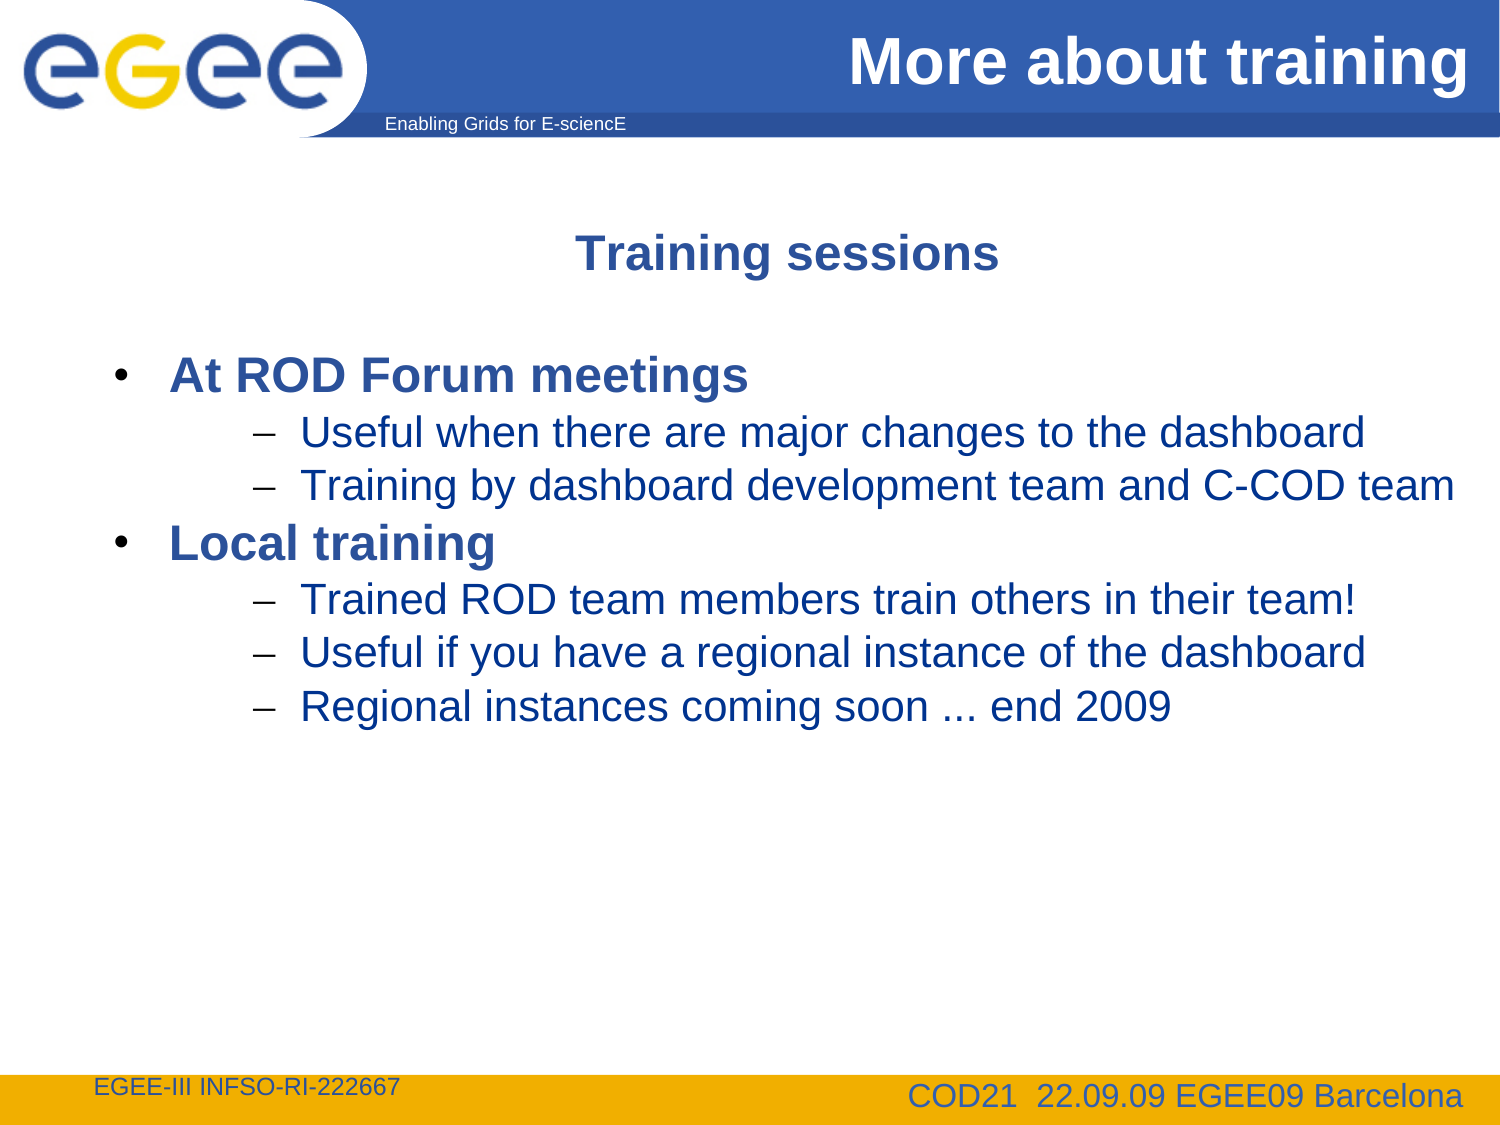

# More about training
Training sessions
At ROD Forum meetings
Useful when there are major changes to the dashboard
Training by dashboard development team and C-COD team
Local training
Trained ROD team members train others in their team!
Useful if you have a regional instance of the dashboard
Regional instances coming soon ... end 2009